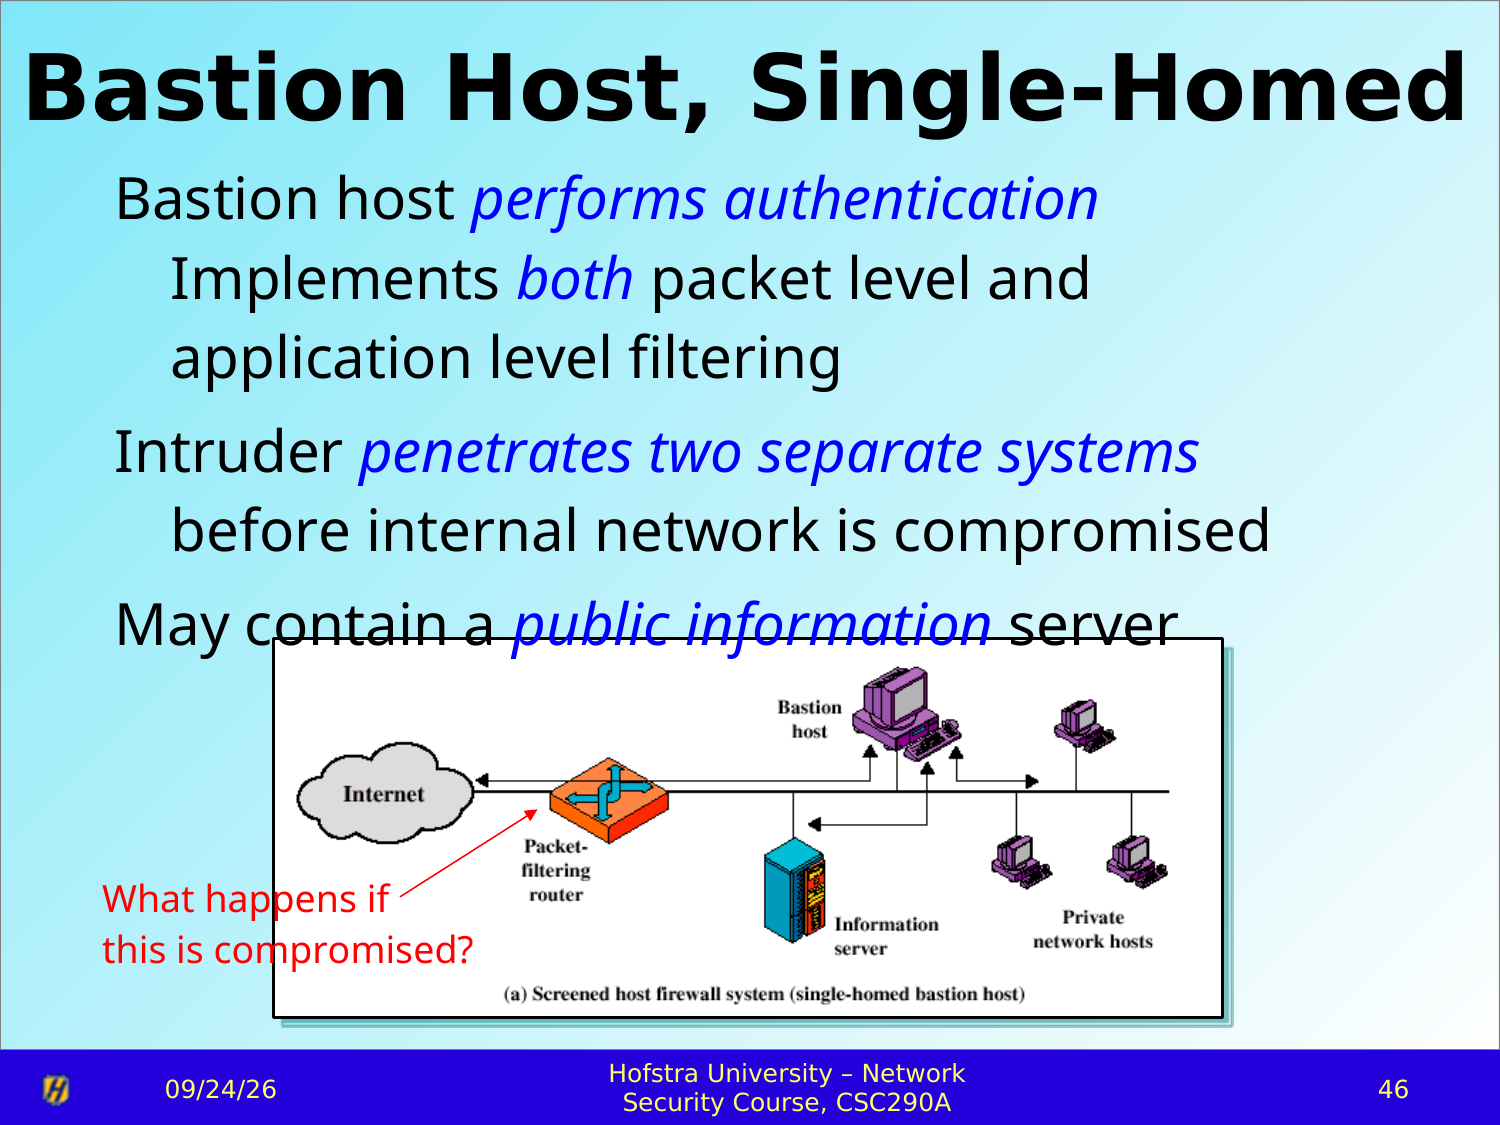

# Bastion Host, Single-Homed
Bastion host performs authentication Implements both packet level and application level filtering
Intruder penetrates two separate systems before internal network is compromised
May contain a public information server
What happens if
this is compromised?
46